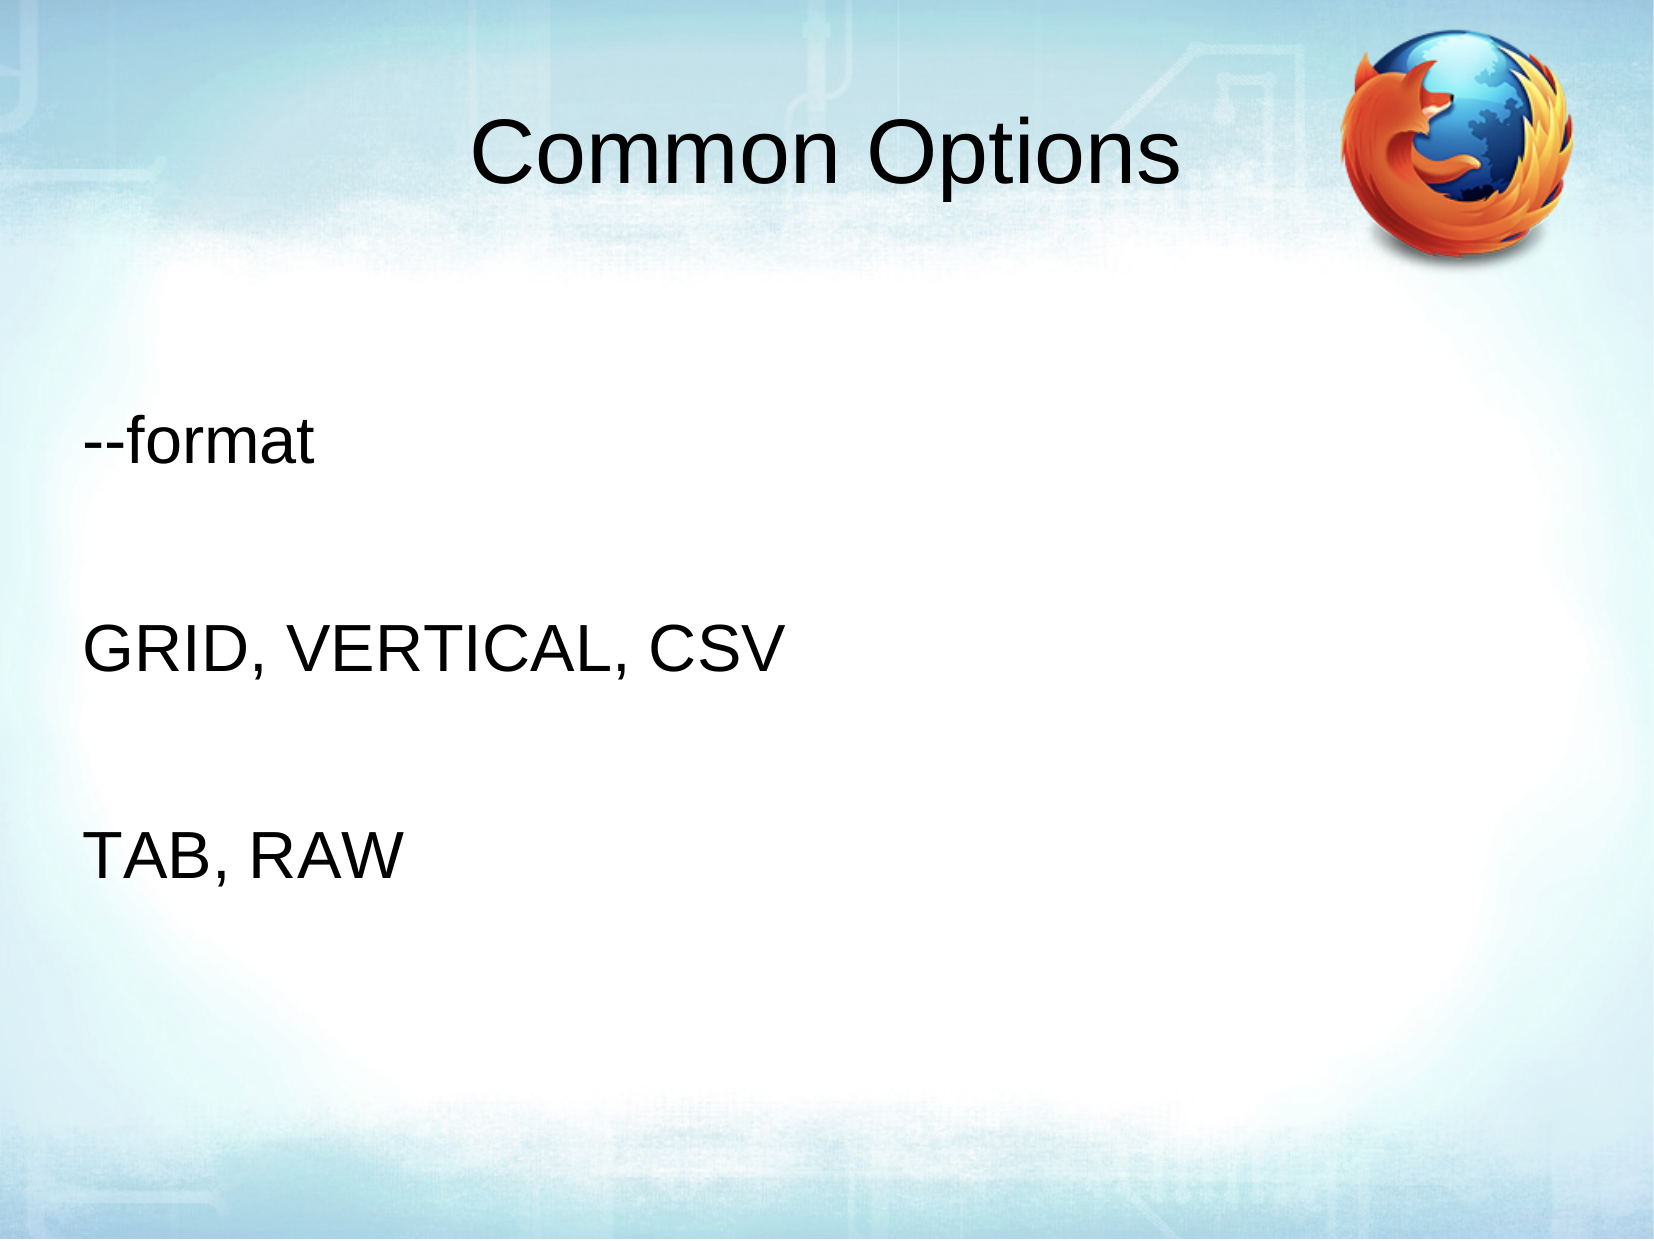

# Common Options
--format
GRID, VERTICAL, CSV
TAB, RAW